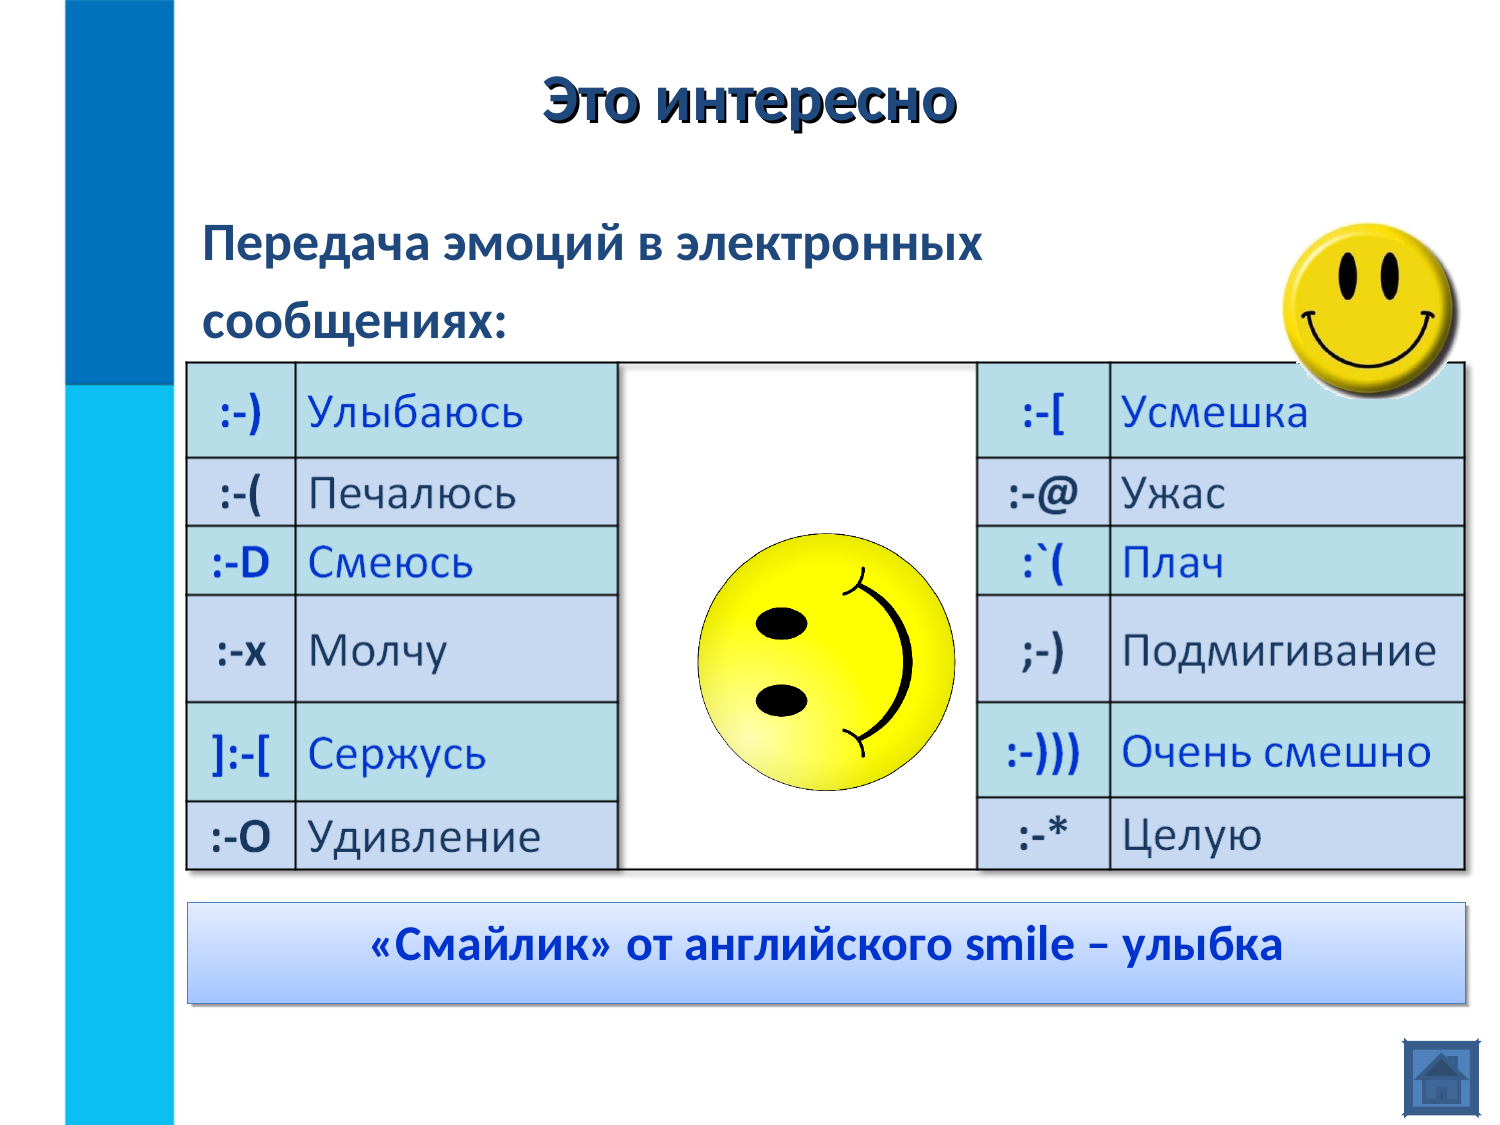

Это интересно
# Передача эмоций в электронных
сообщениях:
«Смайлик» от английского smile – улыбка